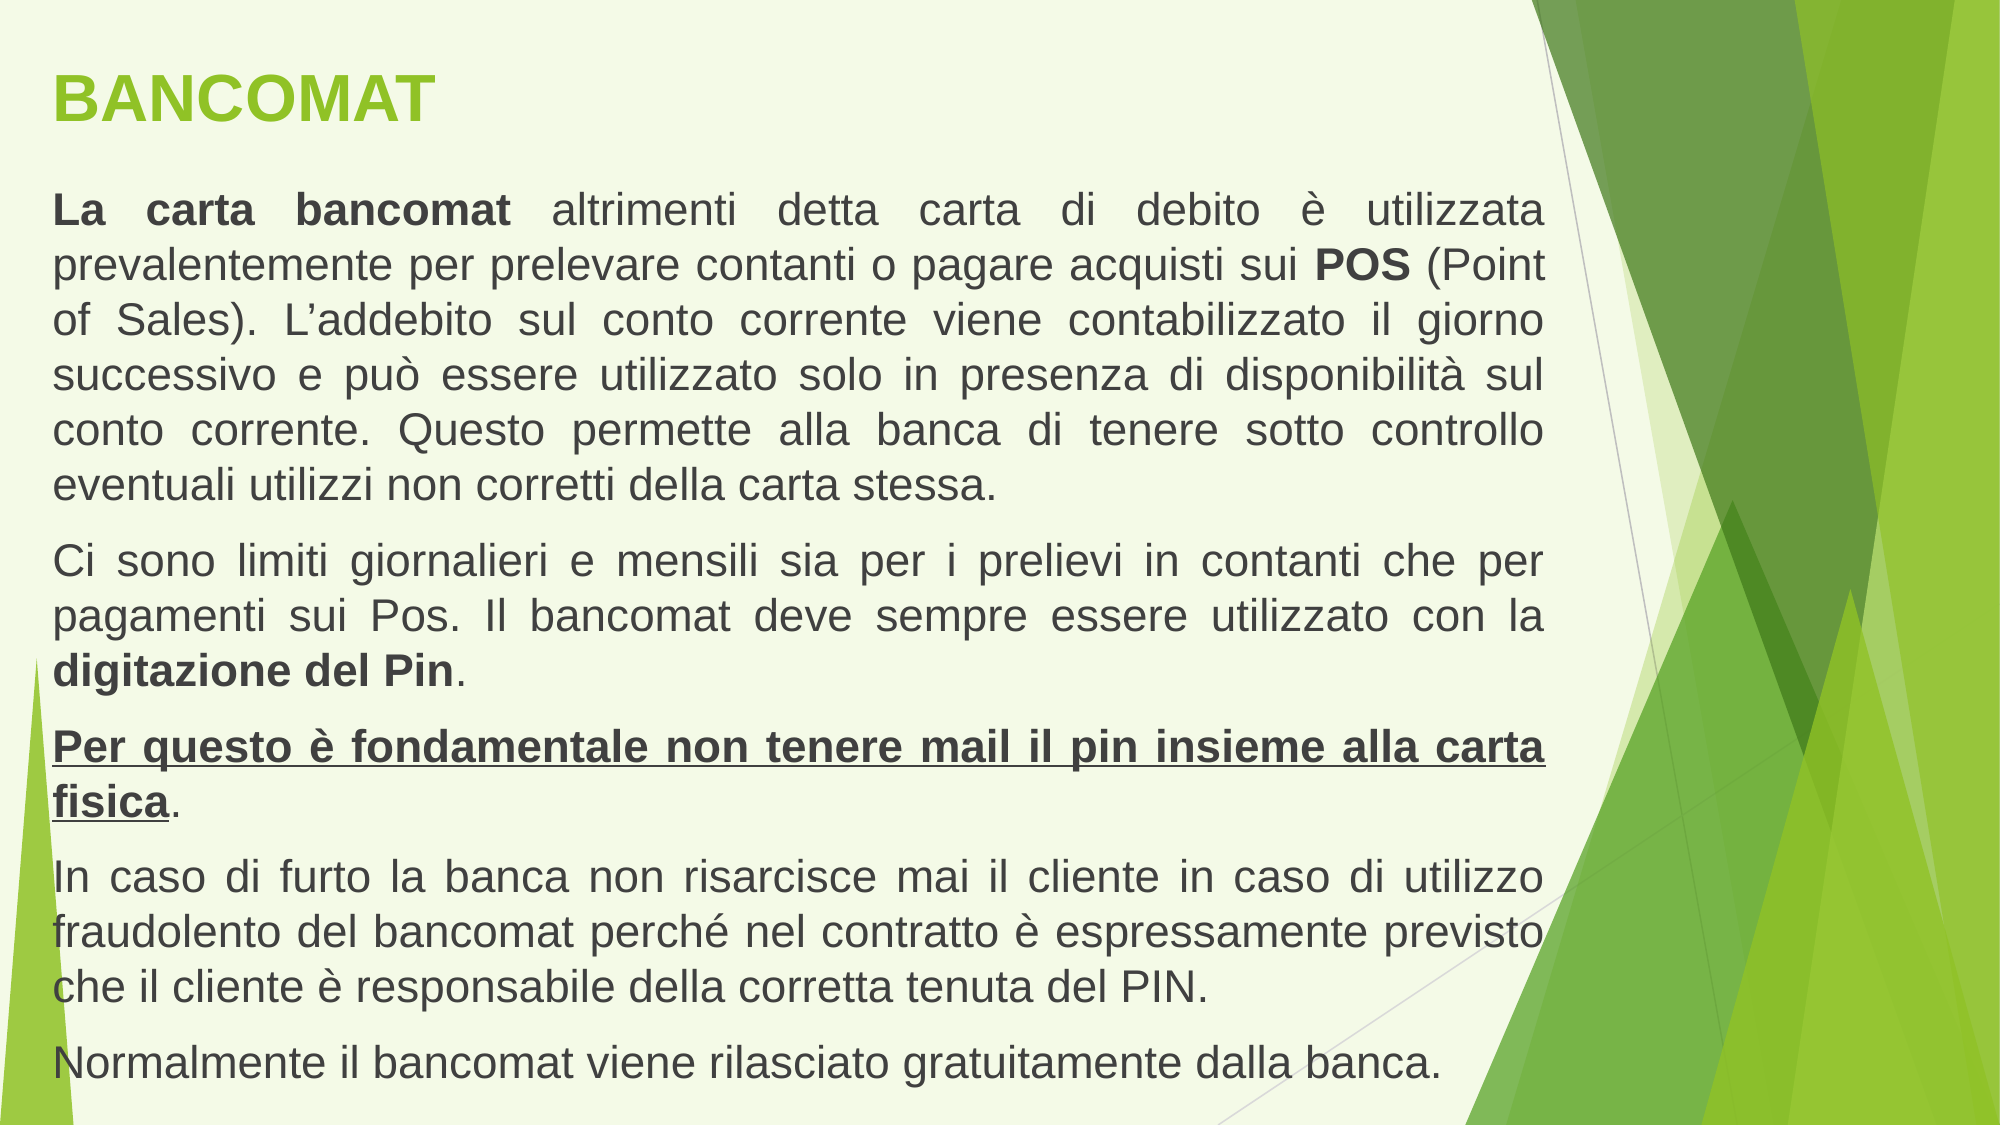

# BANCOMAT
La carta bancomat altrimenti detta carta di debito è utilizzata prevalentemente per prelevare contanti o pagare acquisti sui POS (Point of Sales). L’addebito sul conto corrente viene contabilizzato il giorno successivo e può essere utilizzato solo in presenza di disponibilità sul conto corrente. Questo permette alla banca di tenere sotto controllo eventuali utilizzi non corretti della carta stessa.
Ci sono limiti giornalieri e mensili sia per i prelievi in contanti che per pagamenti sui Pos. Il bancomat deve sempre essere utilizzato con la digitazione del Pin.
Per questo è fondamentale non tenere mail il pin insieme alla carta fisica.
In caso di furto la banca non risarcisce mai il cliente in caso di utilizzo fraudolento del bancomat perché nel contratto è espressamente previsto che il cliente è responsabile della corretta tenuta del PIN.
Normalmente il bancomat viene rilasciato gratuitamente dalla banca.